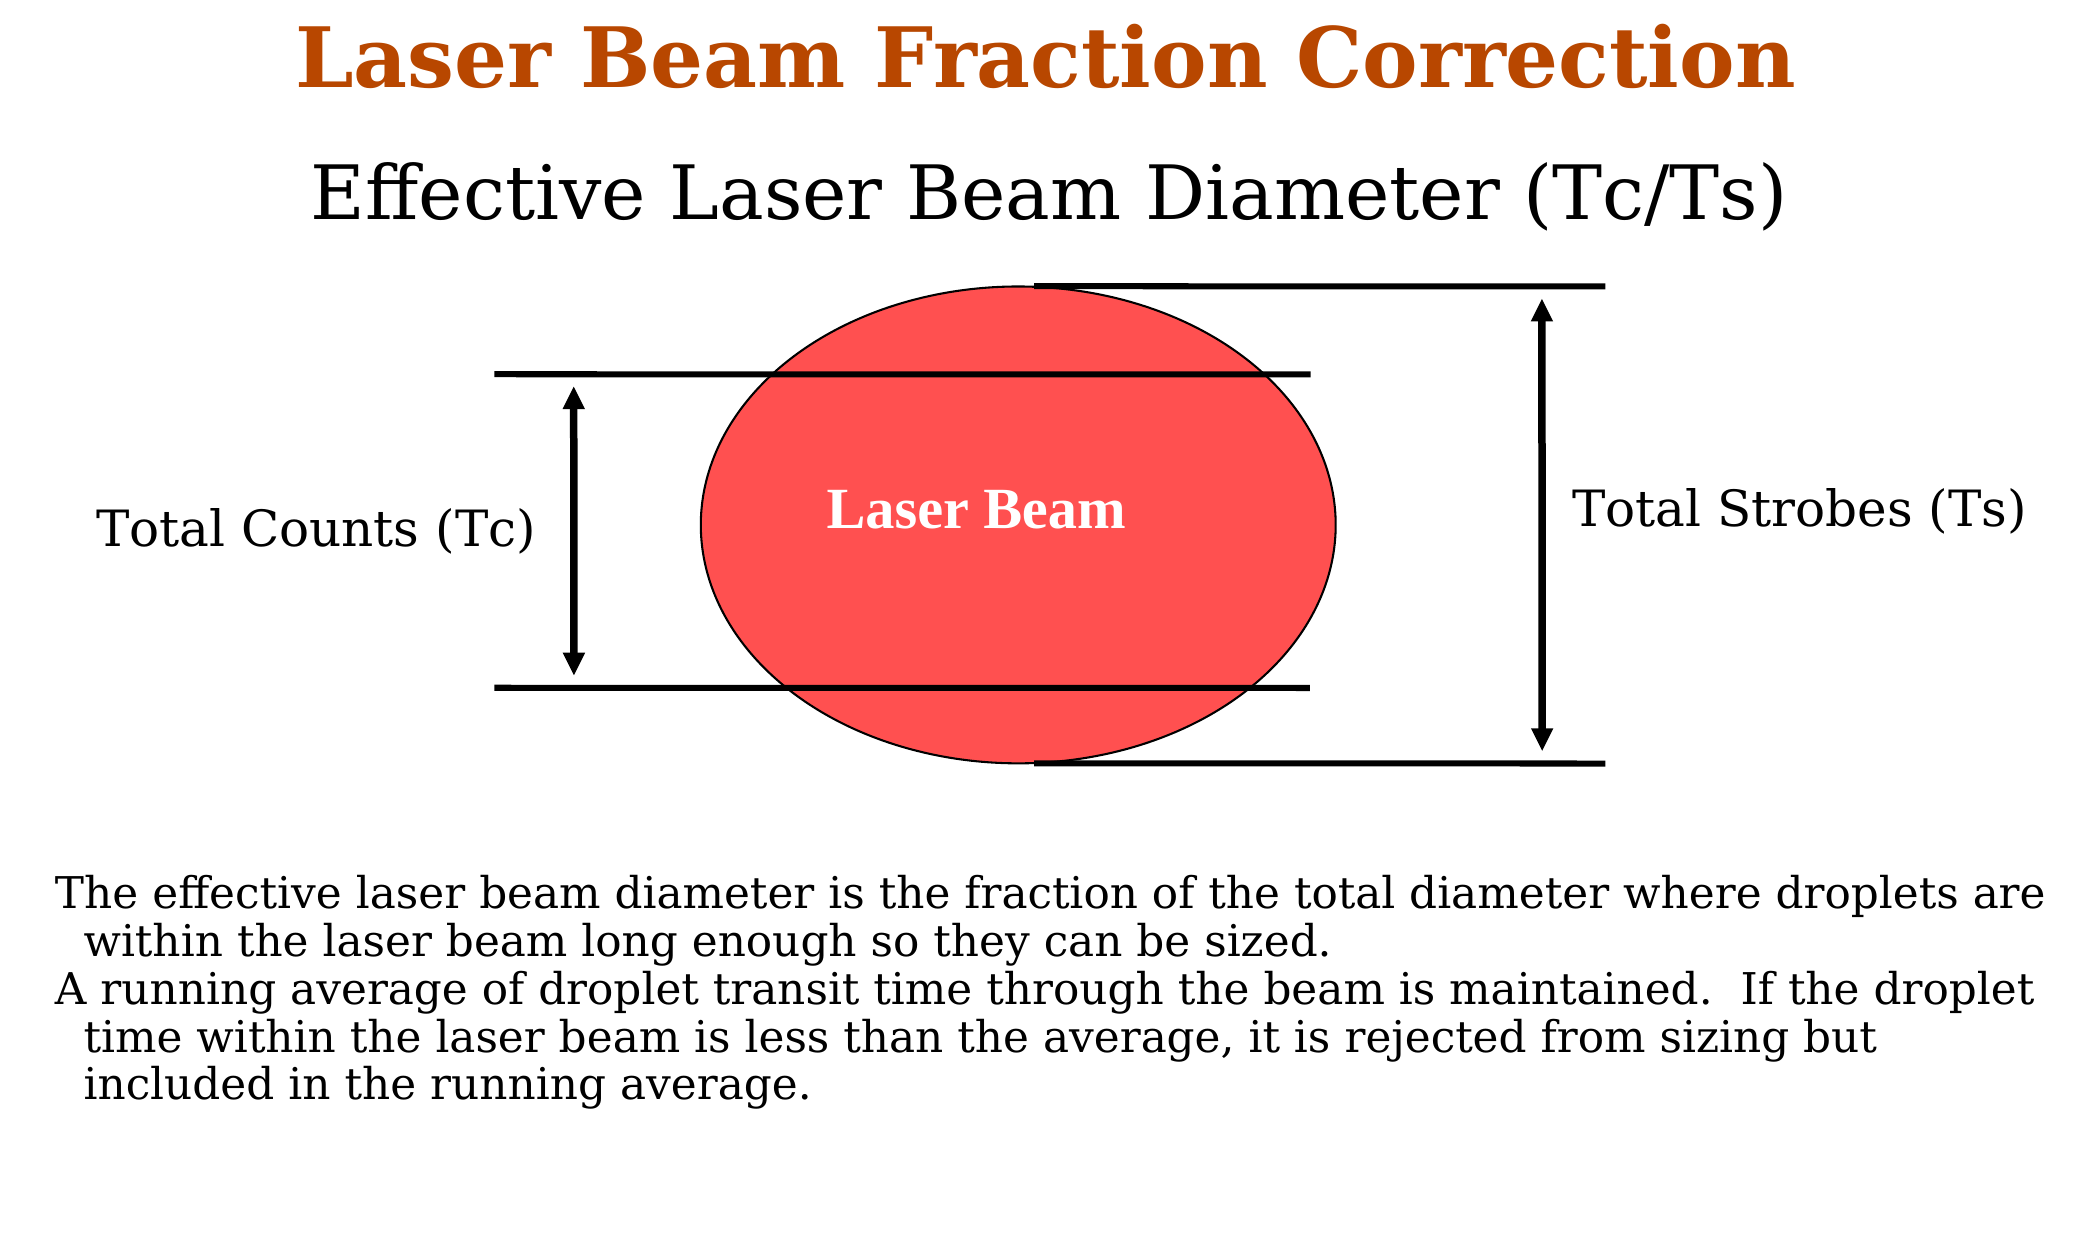

Laser Beam Fraction Correction
Effective Laser Beam Diameter (Tc/Ts)‏
Total Strobes (Ts)‏
Laser Beam
Total Counts (Tc)‏
The effective laser beam diameter is the fraction of the total diameter where droplets are within the laser beam long enough so they can be sized.
A running average of droplet transit time through the beam is maintained. If the droplet time within the laser beam is less than the average, it is rejected from sizing but included in the running average.